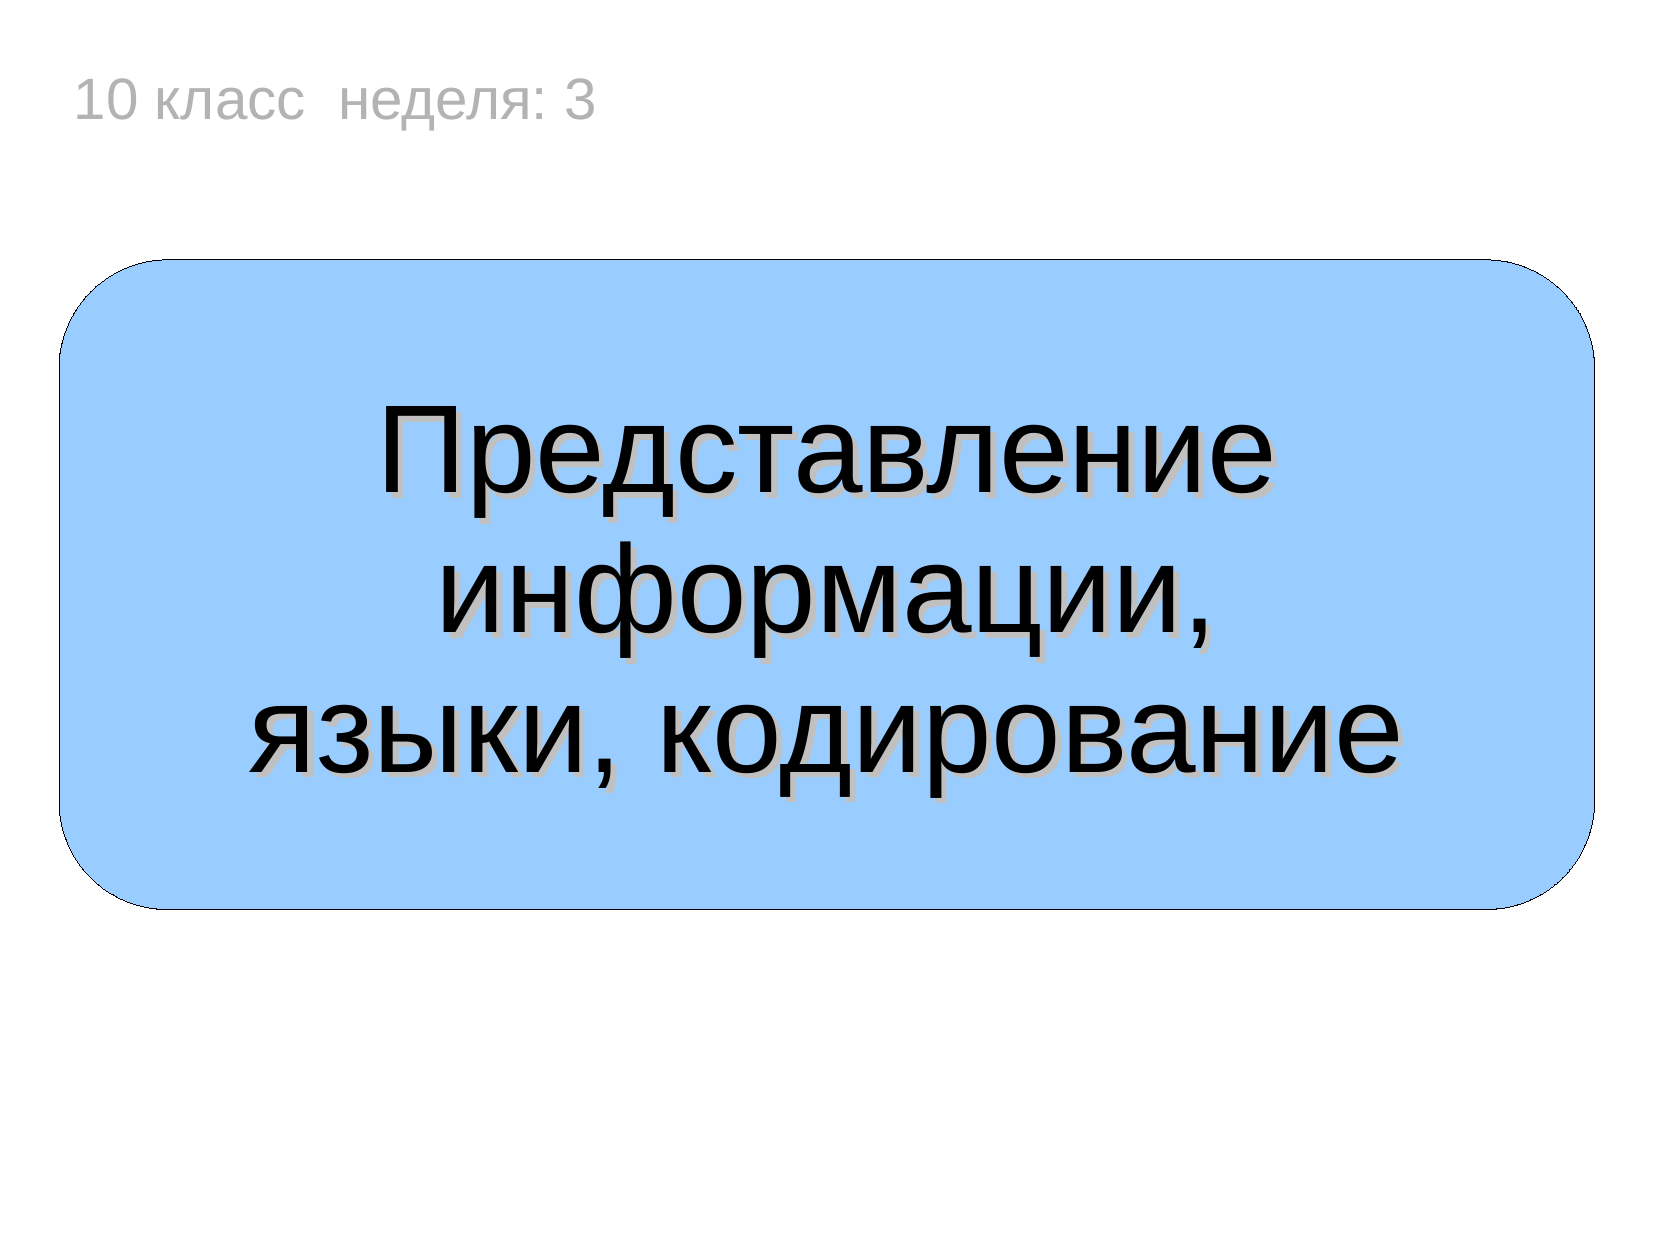

10 класс неделя: 3
Представление информации,
языки, кодирование